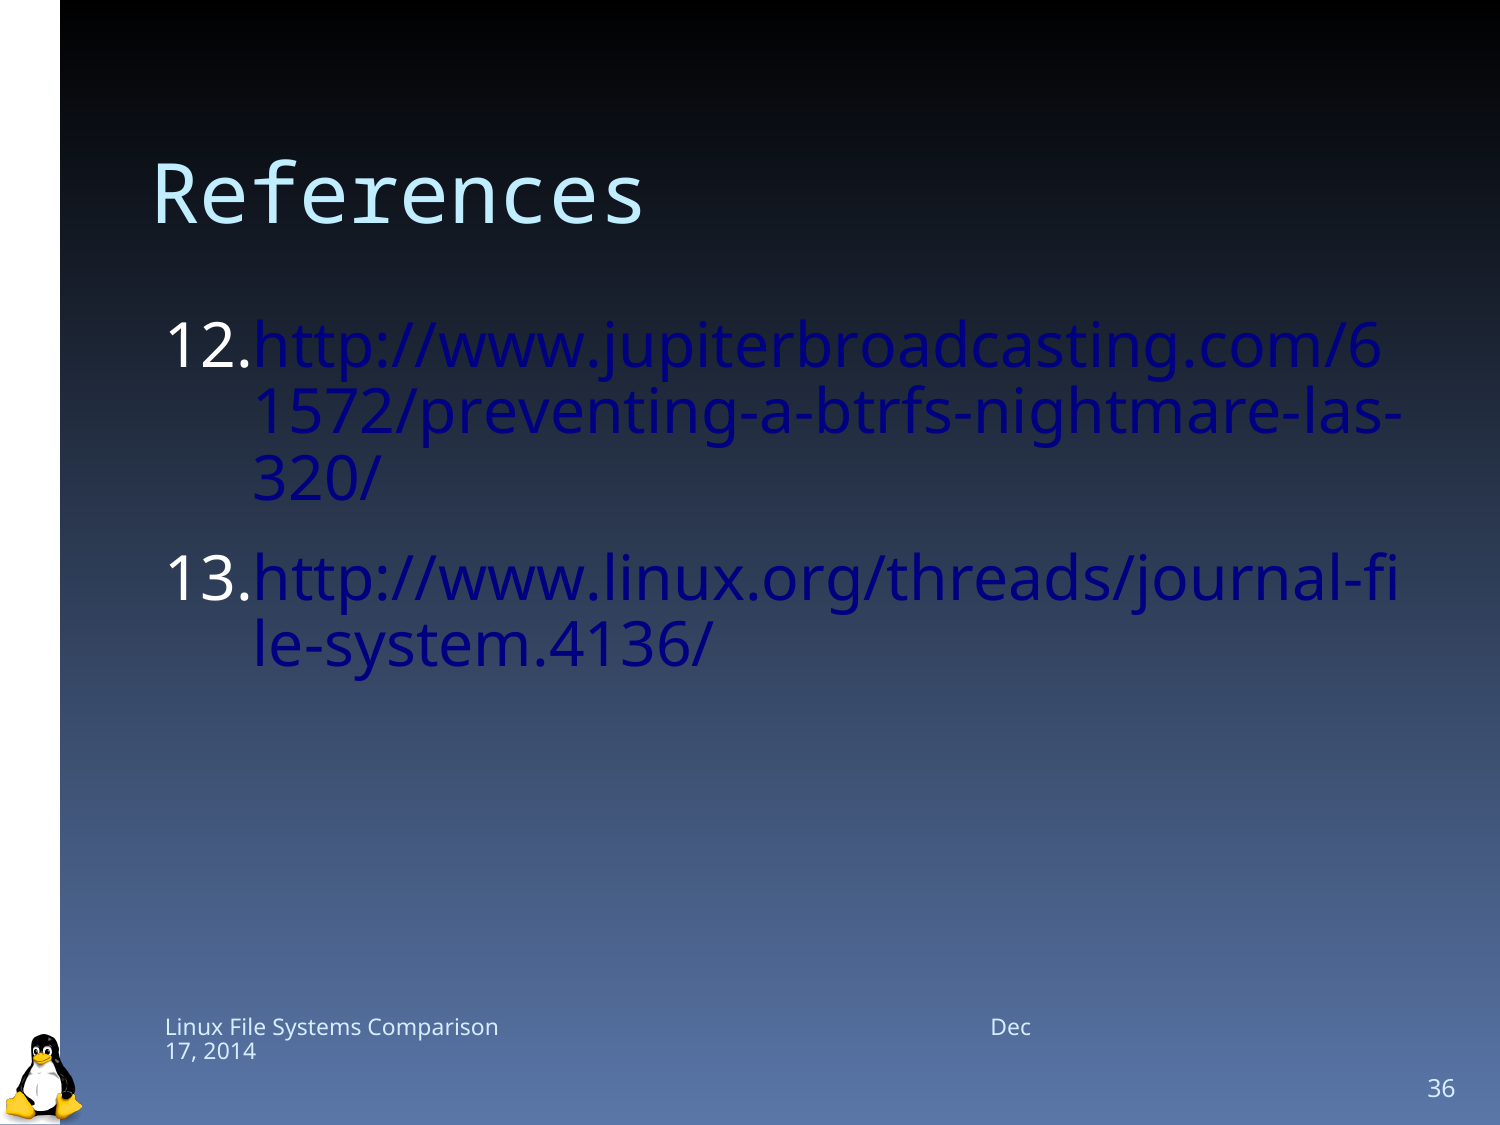

# References
http://www.jupiterbroadcasting.com/61572/preventing-a-btrfs-nightmare-las-320/
http://www.linux.org/threads/journal-file-system.4136/
Linux File Systems Comparison Dec 17, 2014
Dec 17, 2014
36